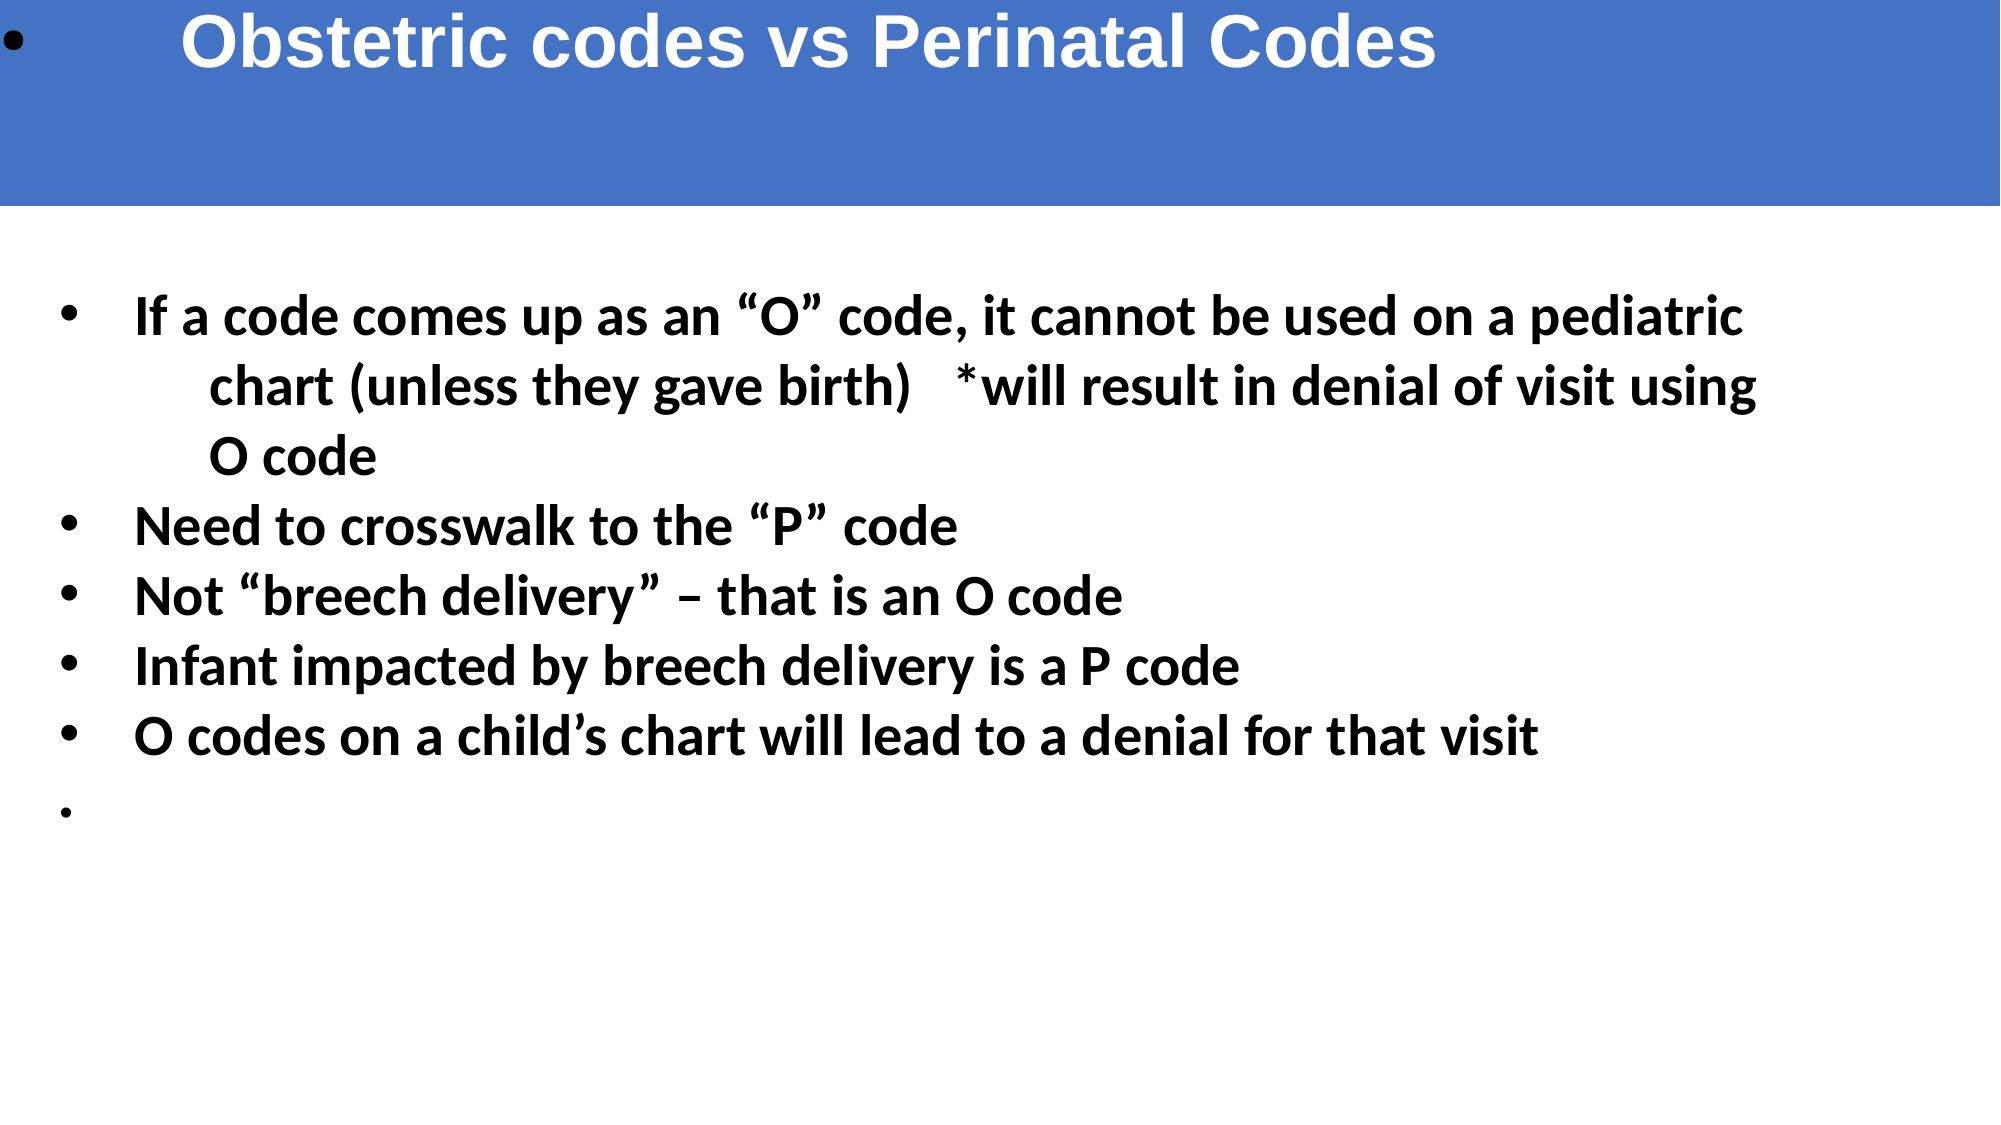

| Obstetric codes vs Perinatal Codes |
| --- |
If a code comes up as an “O” code, it cannot be used on a pediatric chart (unless they gave birth) *will result in denial of visit using O code
Need to crosswalk to the “P” code
Not “breech delivery” – that is an O code
Infant impacted by breech delivery is a P code
O codes on a child’s chart will lead to a denial for that visit